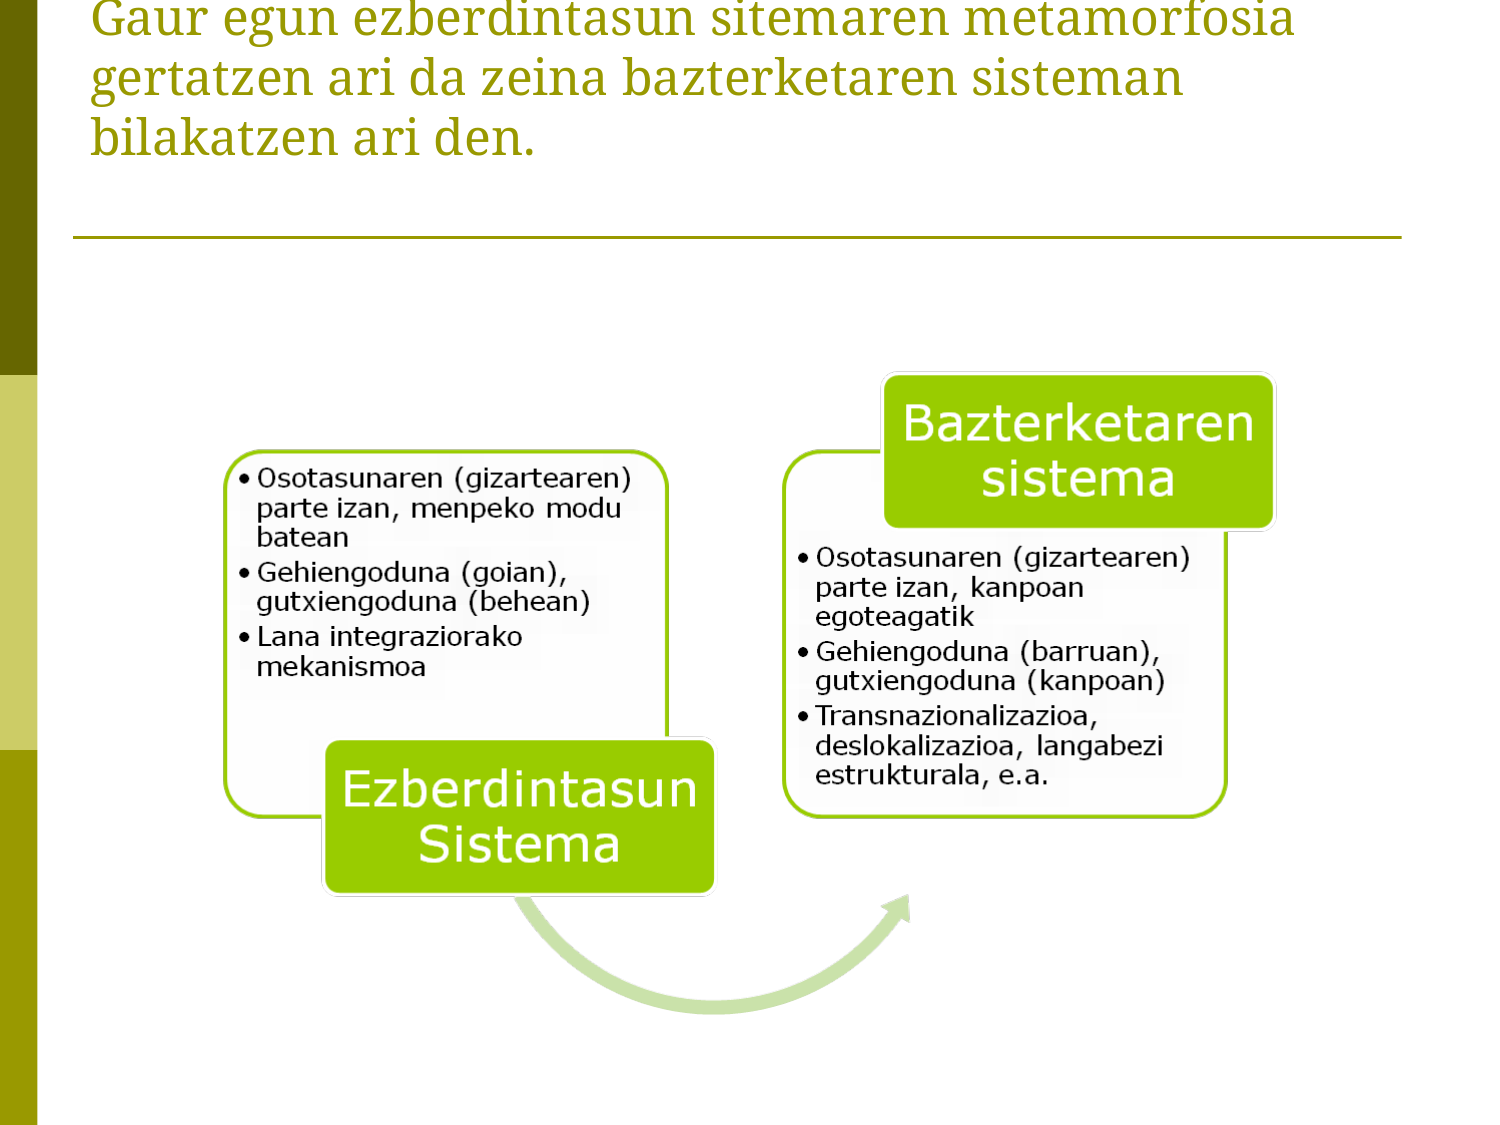

# Gaur egun ezberdintasun sitemaren metamorfosia gertatzen ari da zeina bazterketaren sisteman bilakatzen ari den.